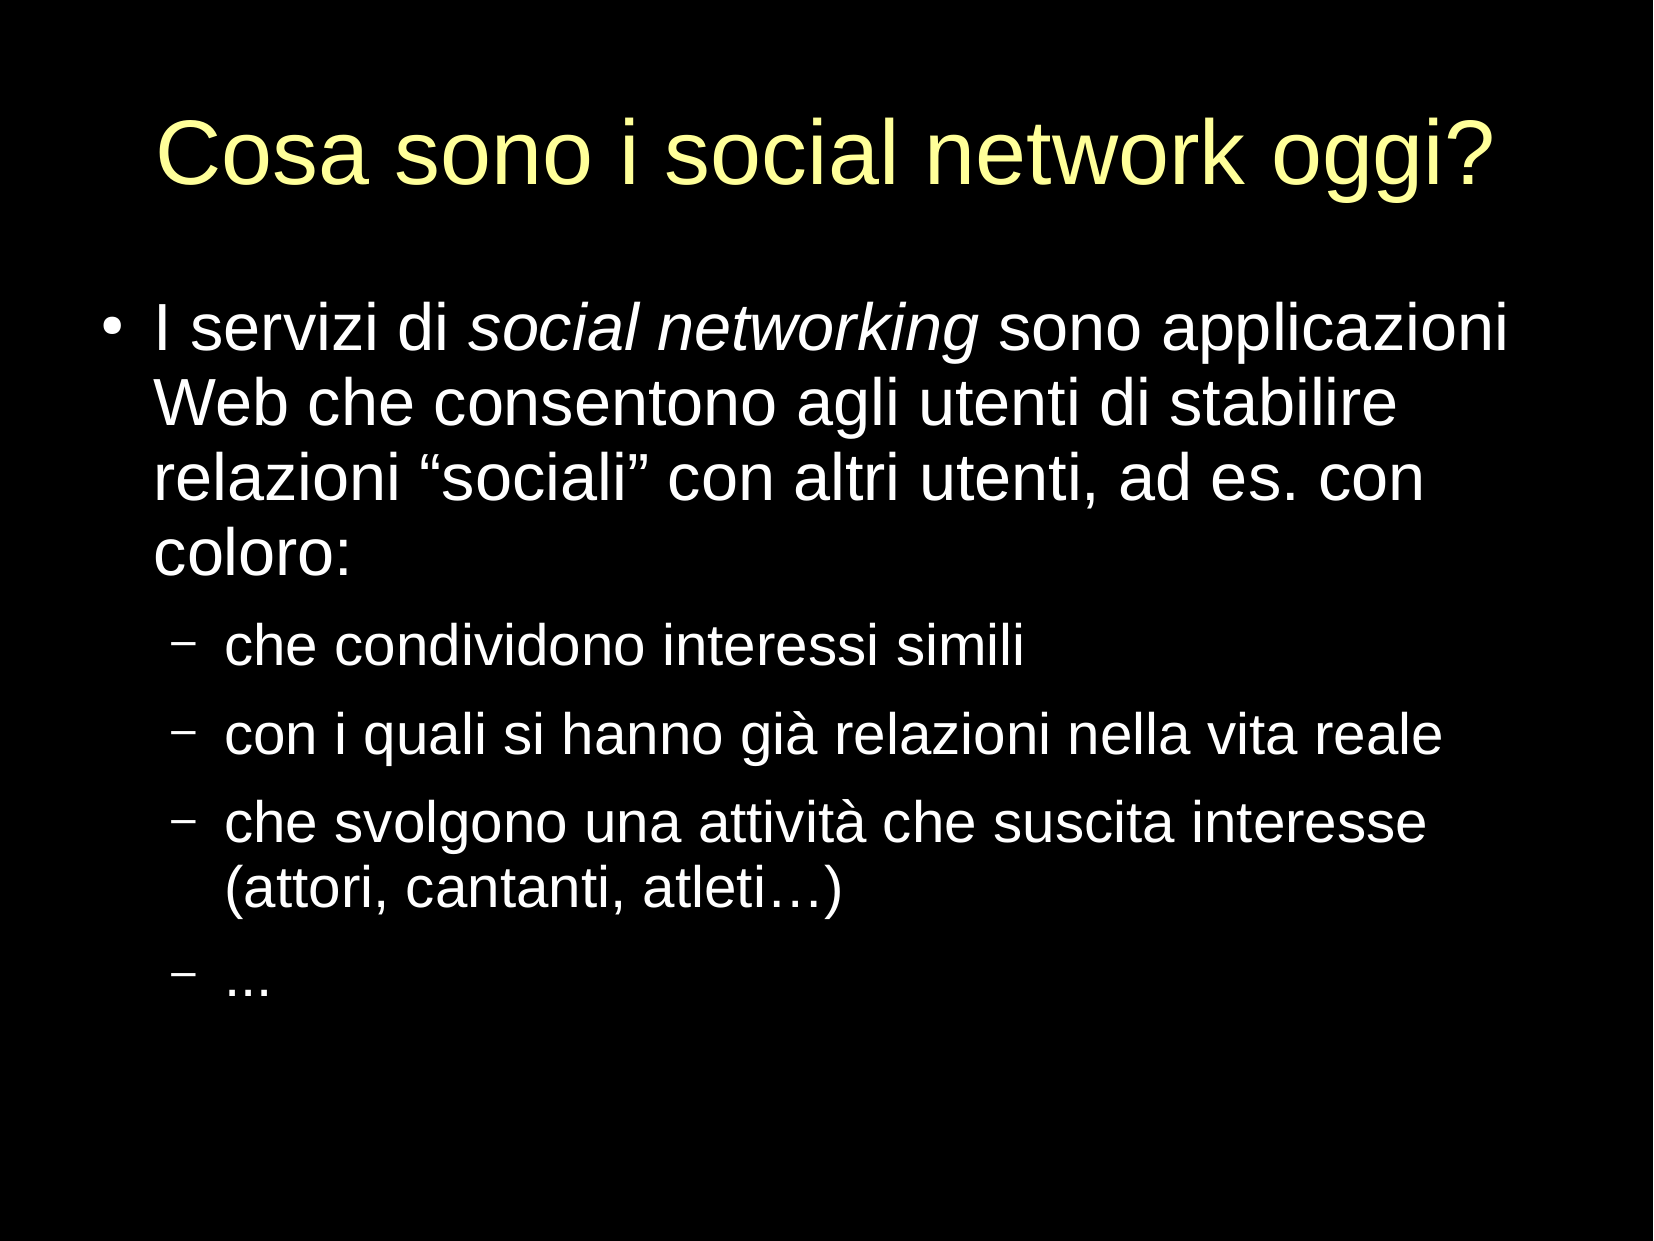

# Cosa sono i social network oggi?
I servizi di social networking sono applicazioni Web che consentono agli utenti di stabilire relazioni “sociali” con altri utenti, ad es. con coloro:
che condividono interessi simili
con i quali si hanno già relazioni nella vita reale
che svolgono una attività che suscita interesse (attori, cantanti, atleti…)
...